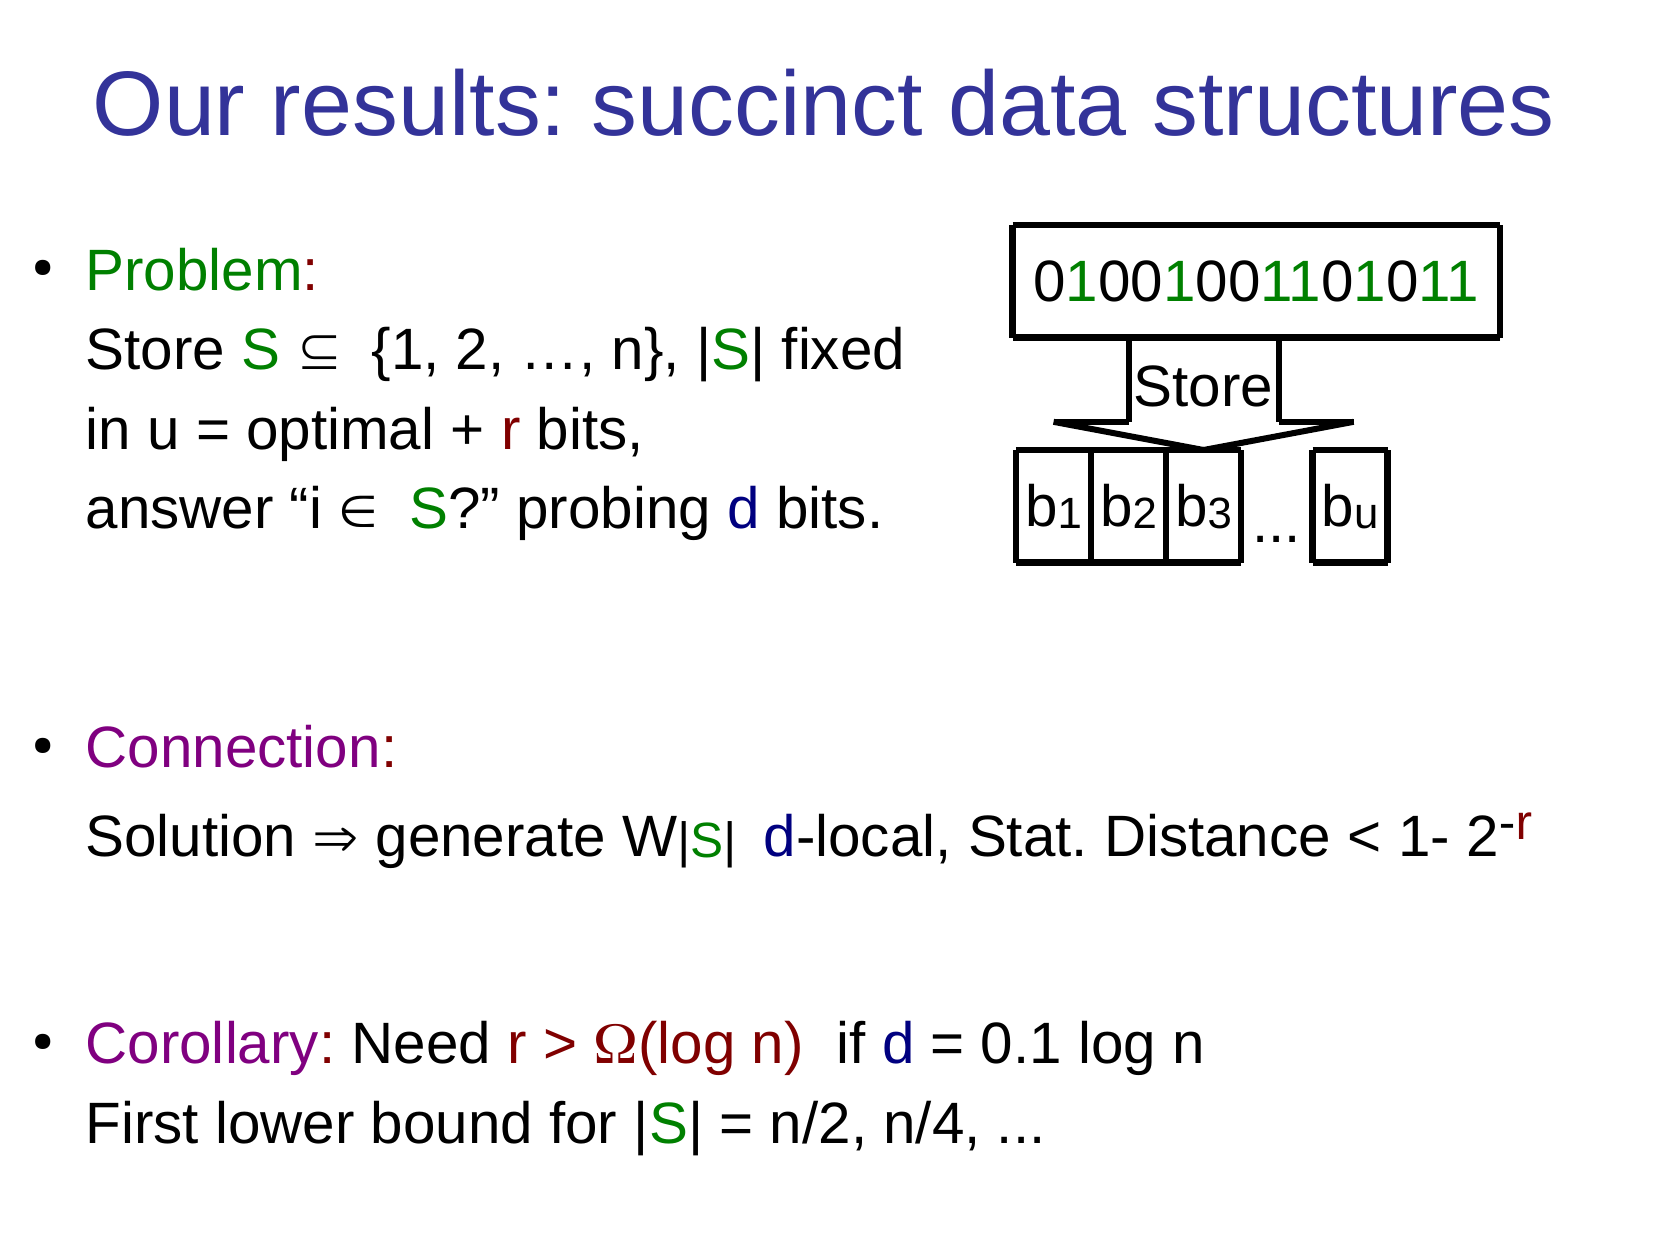

Our results: succinct data structures
# Problem:
Store S  {1, 2, …, n}, |S| fixed
in u = optimal + r bits,
answer “i  S?” probing d bits.
Connection:
Solution  generate W|S| d-local, Stat. Distance < 1- 2-r
Corollary: Need r > (log n) if d = 0.1 log n
First lower bound for |S| = n/2, n/4, ...
01001001101011
Store
b1
b2
b3
bu
...